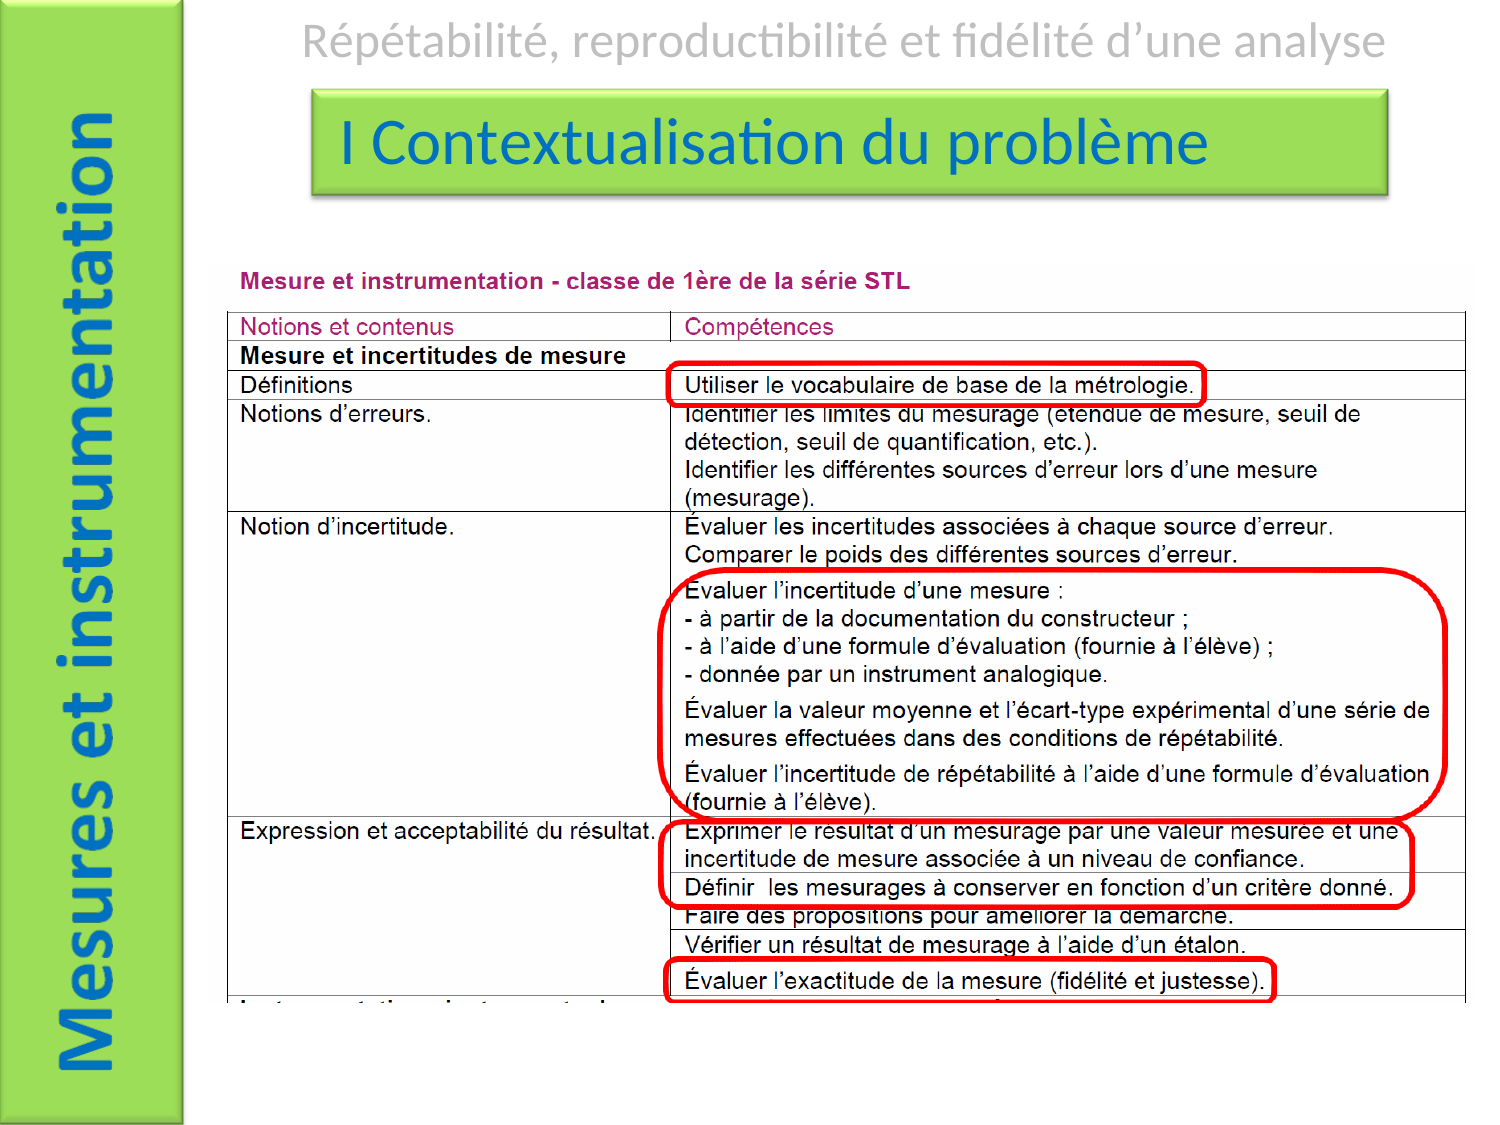

Répétabilité, reproductibilité et fidélité d’une analyse
I Contextualisation du problème